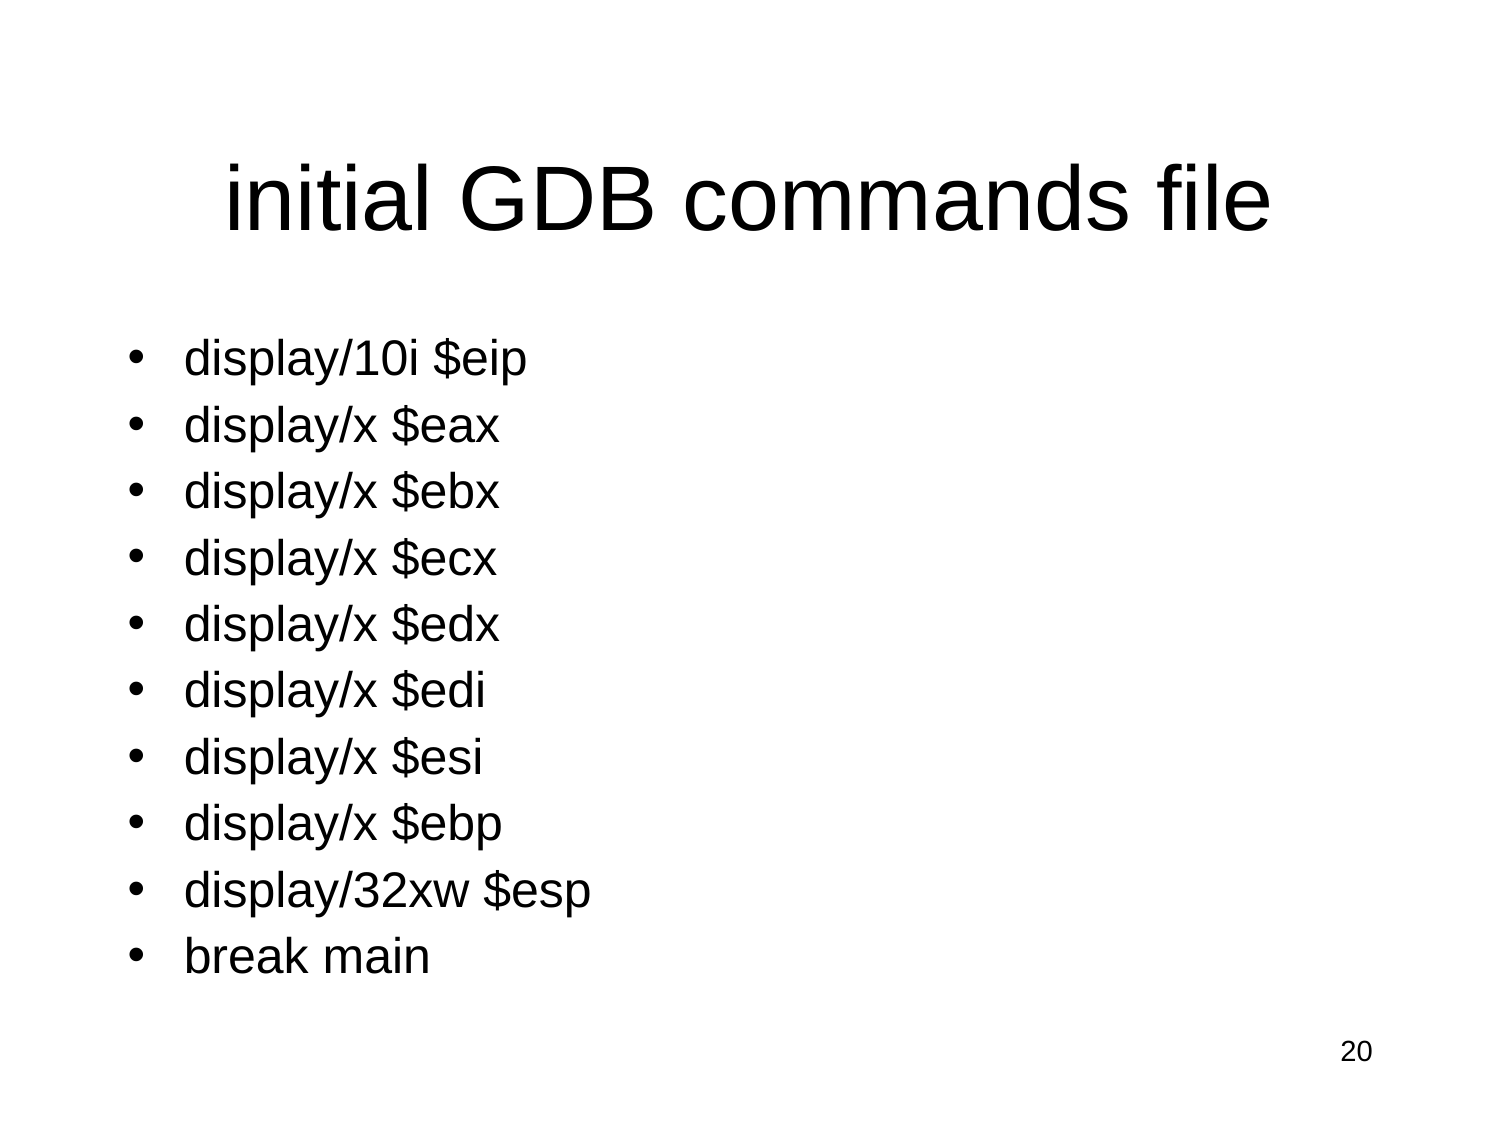

# initial GDB commands file
display/10i $eip
display/x $eax
display/x $ebx
display/x $ecx
display/x $edx
display/x $edi
display/x $esi
display/x $ebp
display/32xw $esp
break main